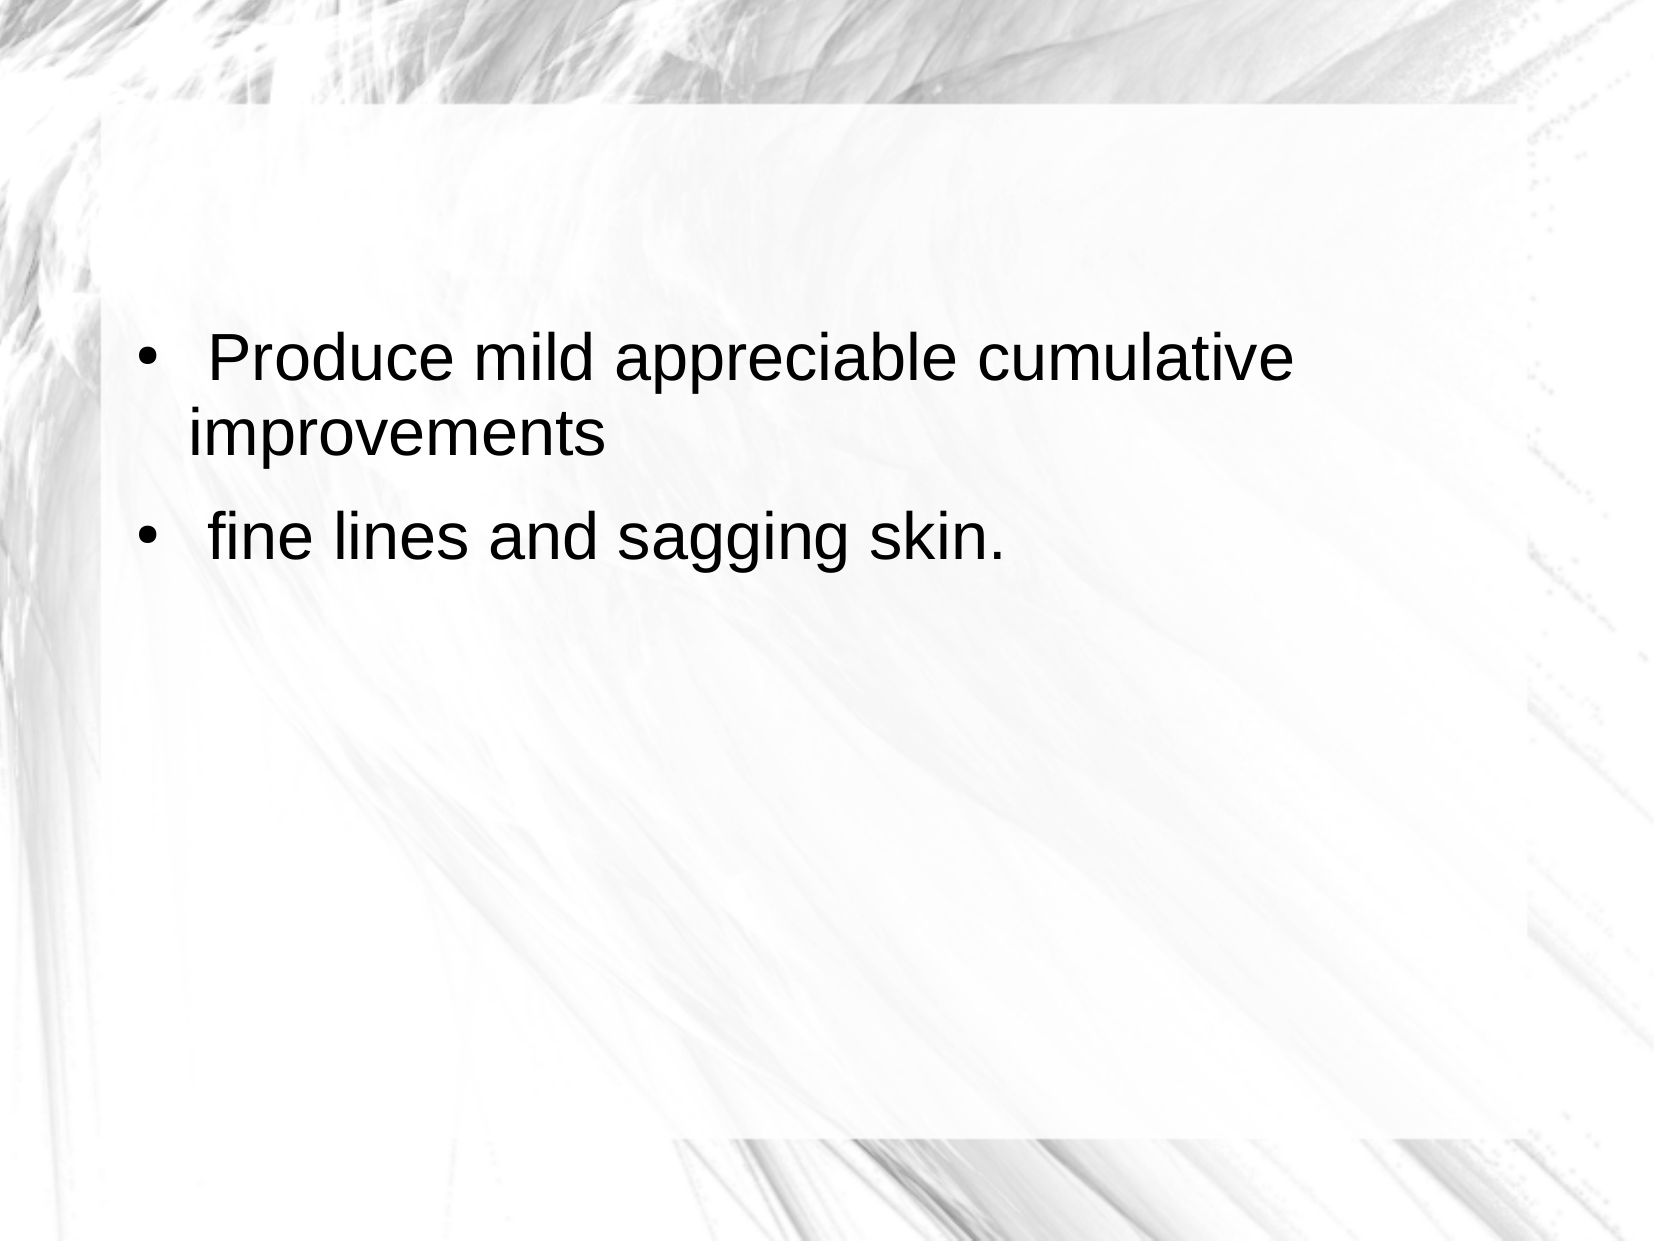

#
 Produce mild appreciable cumulative improvements
 fine lines and sagging skin.